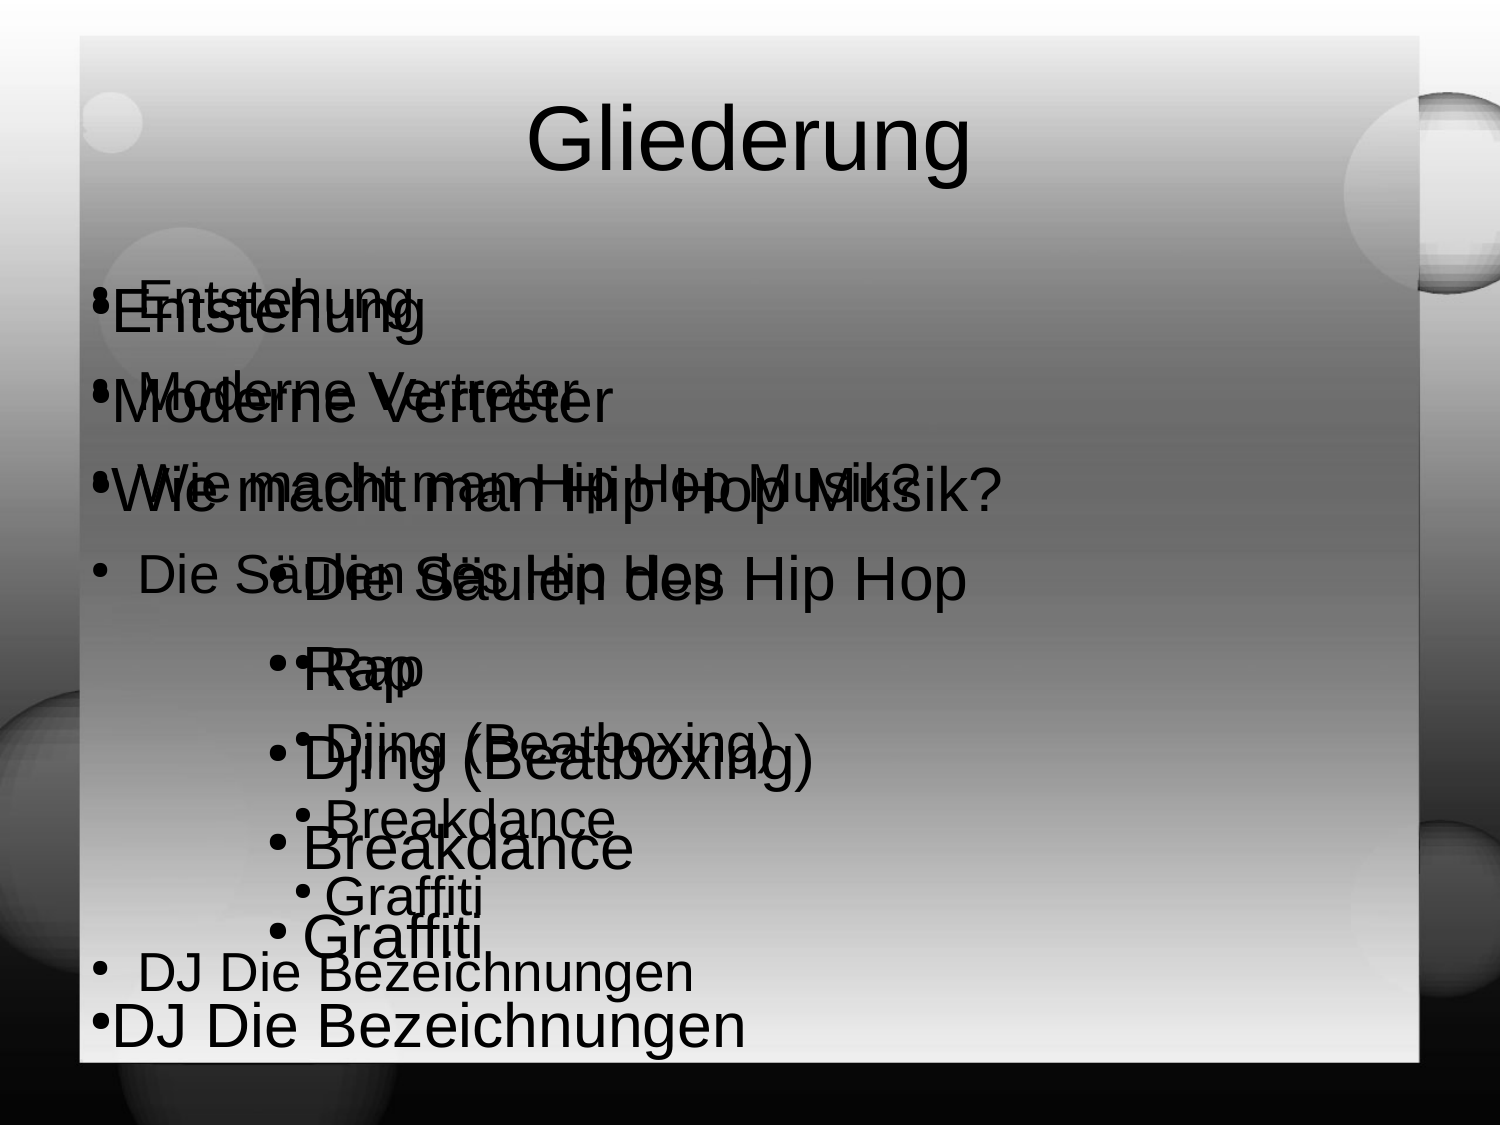

Gliederung
Entstehung
Moderne Vertreter
Wie macht man Hip Hop Musik?
Die Säulen des Hip Hop
Rap
Djing (Beatboxing)
Breakdance
Graffiti
DJ Die Bezeichnungen
# Entstehung
Moderne Vertreter
Wie macht man Hip Hop Musik?
Die Säulen des Hip Hop
Rap
Djing (Beatboxing)
Breakdance
Graffiti
DJ Die Bezeichnungen